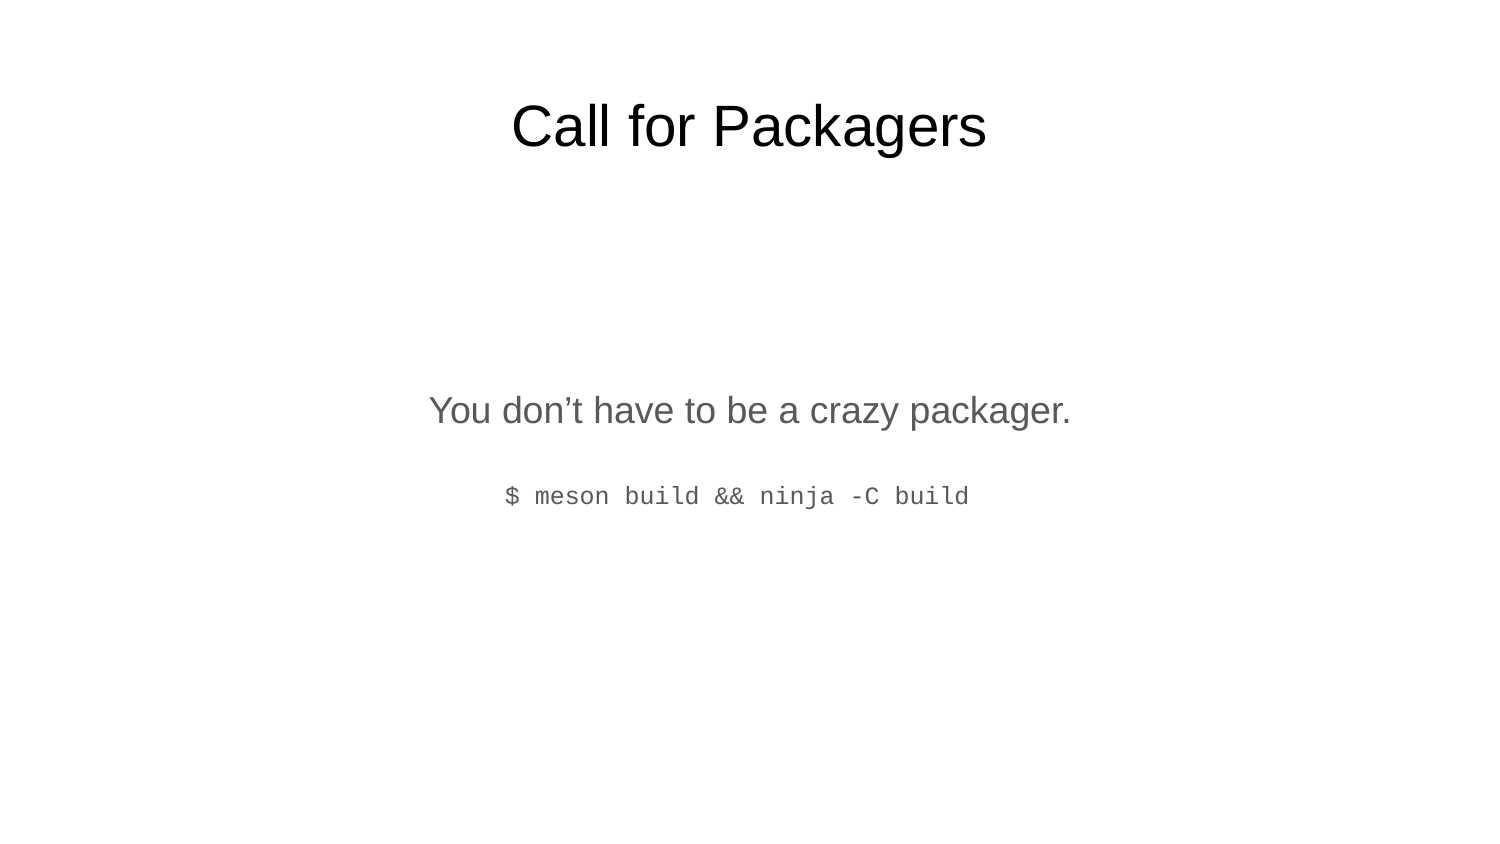

# Call for Packagers
You don’t have to be a crazy packager.
$ meson build && ninja -C build